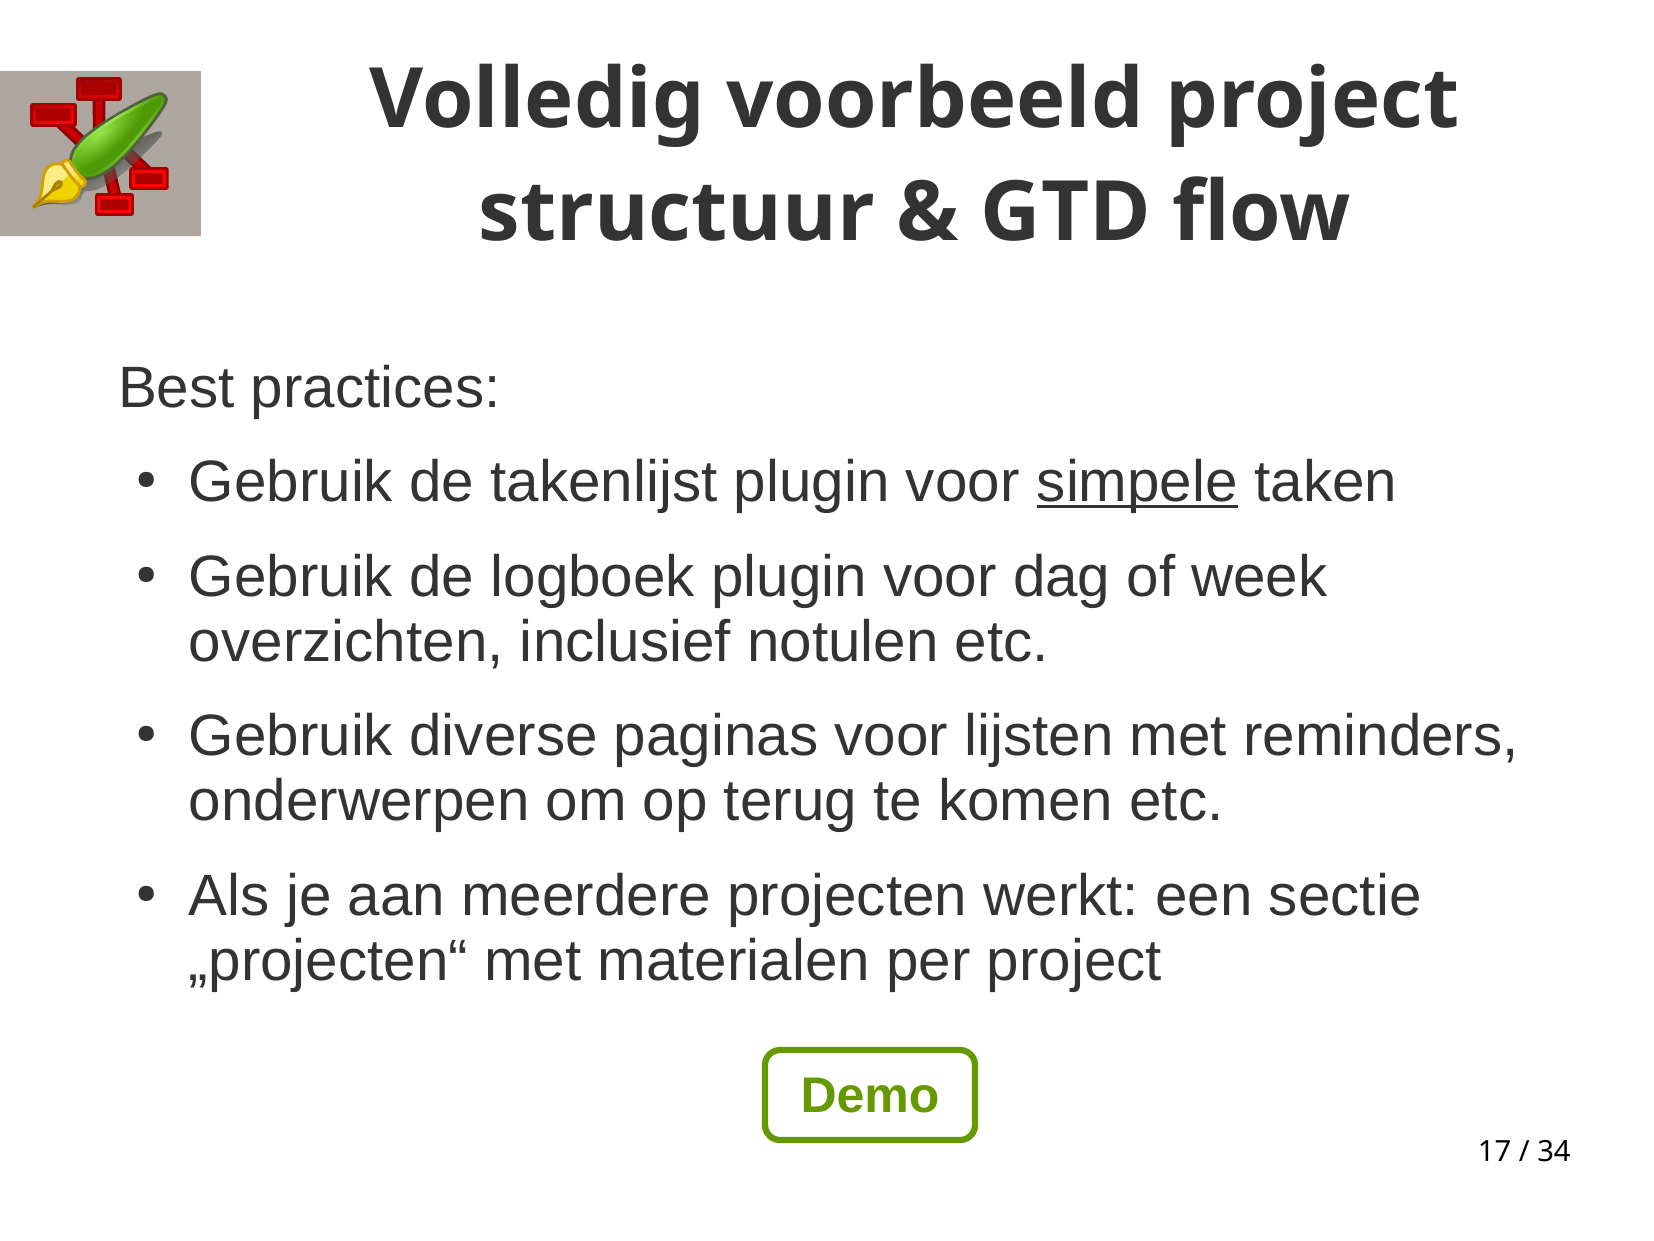

# Volledig voorbeeld project structuur & GTD flow
Best practices:
Gebruik de takenlijst plugin voor simpele taken
Gebruik de logboek plugin voor dag of week overzichten, inclusief notulen etc.
Gebruik diverse paginas voor lijsten met reminders, onderwerpen om op terug te komen etc.
Als je aan meerdere projecten werkt: een sectie „projecten“ met materialen per project
Demo
17